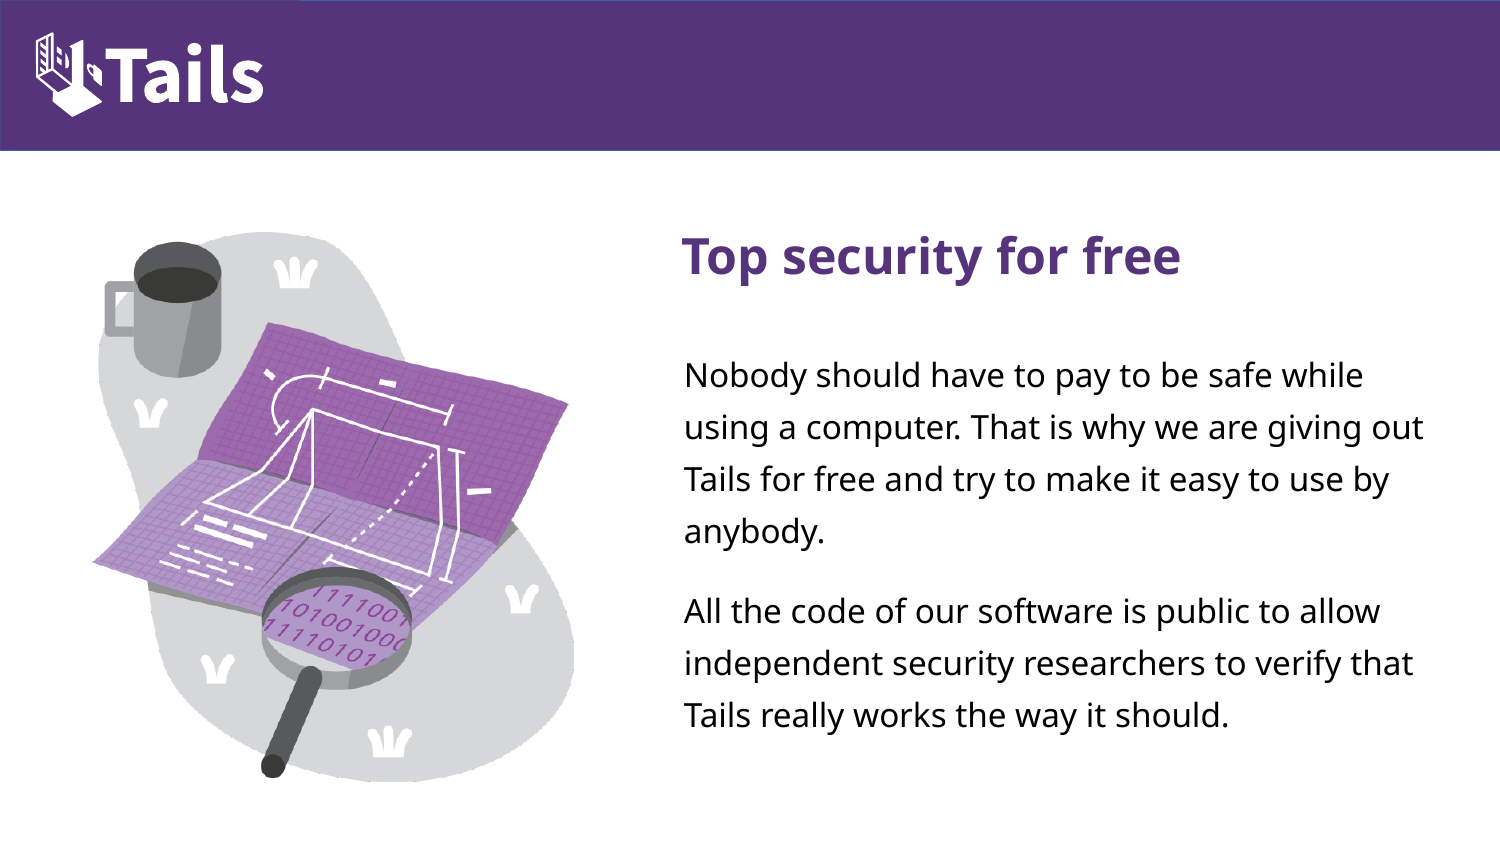

# Top security for free
Nobody should have to pay to be safe while using a computer. That is why we are giving out Tails for free and try to make it easy to use by anybody.
All the code of our software is public to allow independent security researchers to verify that Tails really works the way it should.